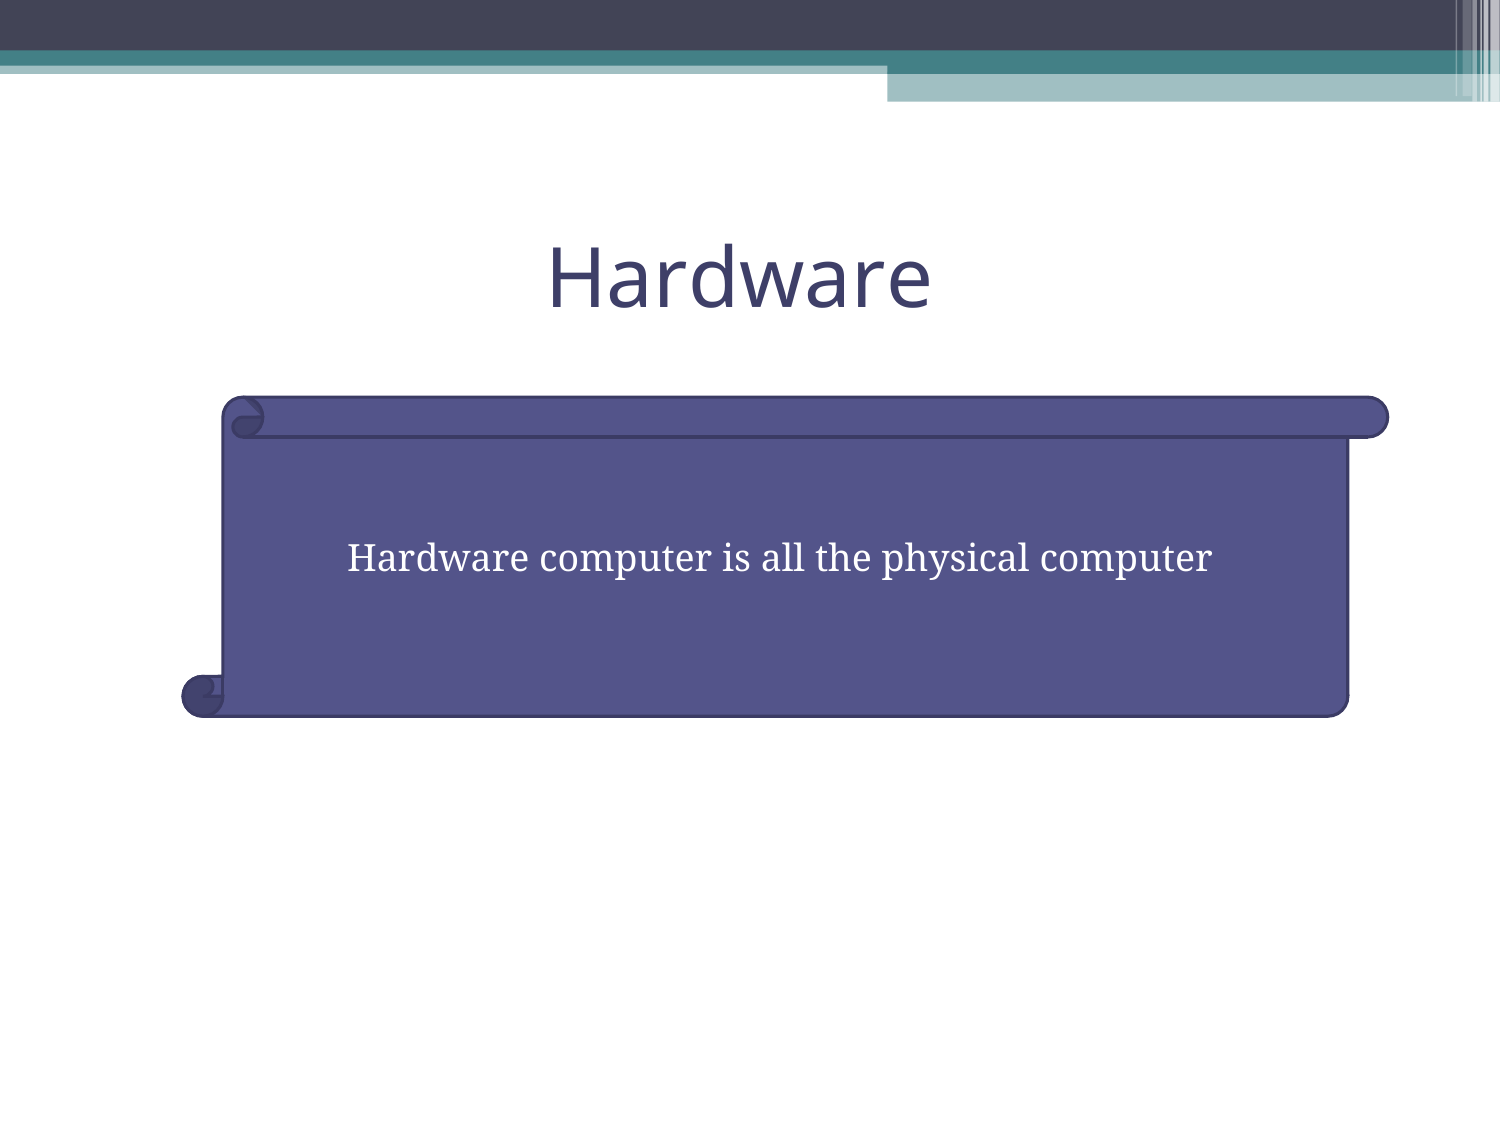

# Hardware
Hardware computer is all the physical computer